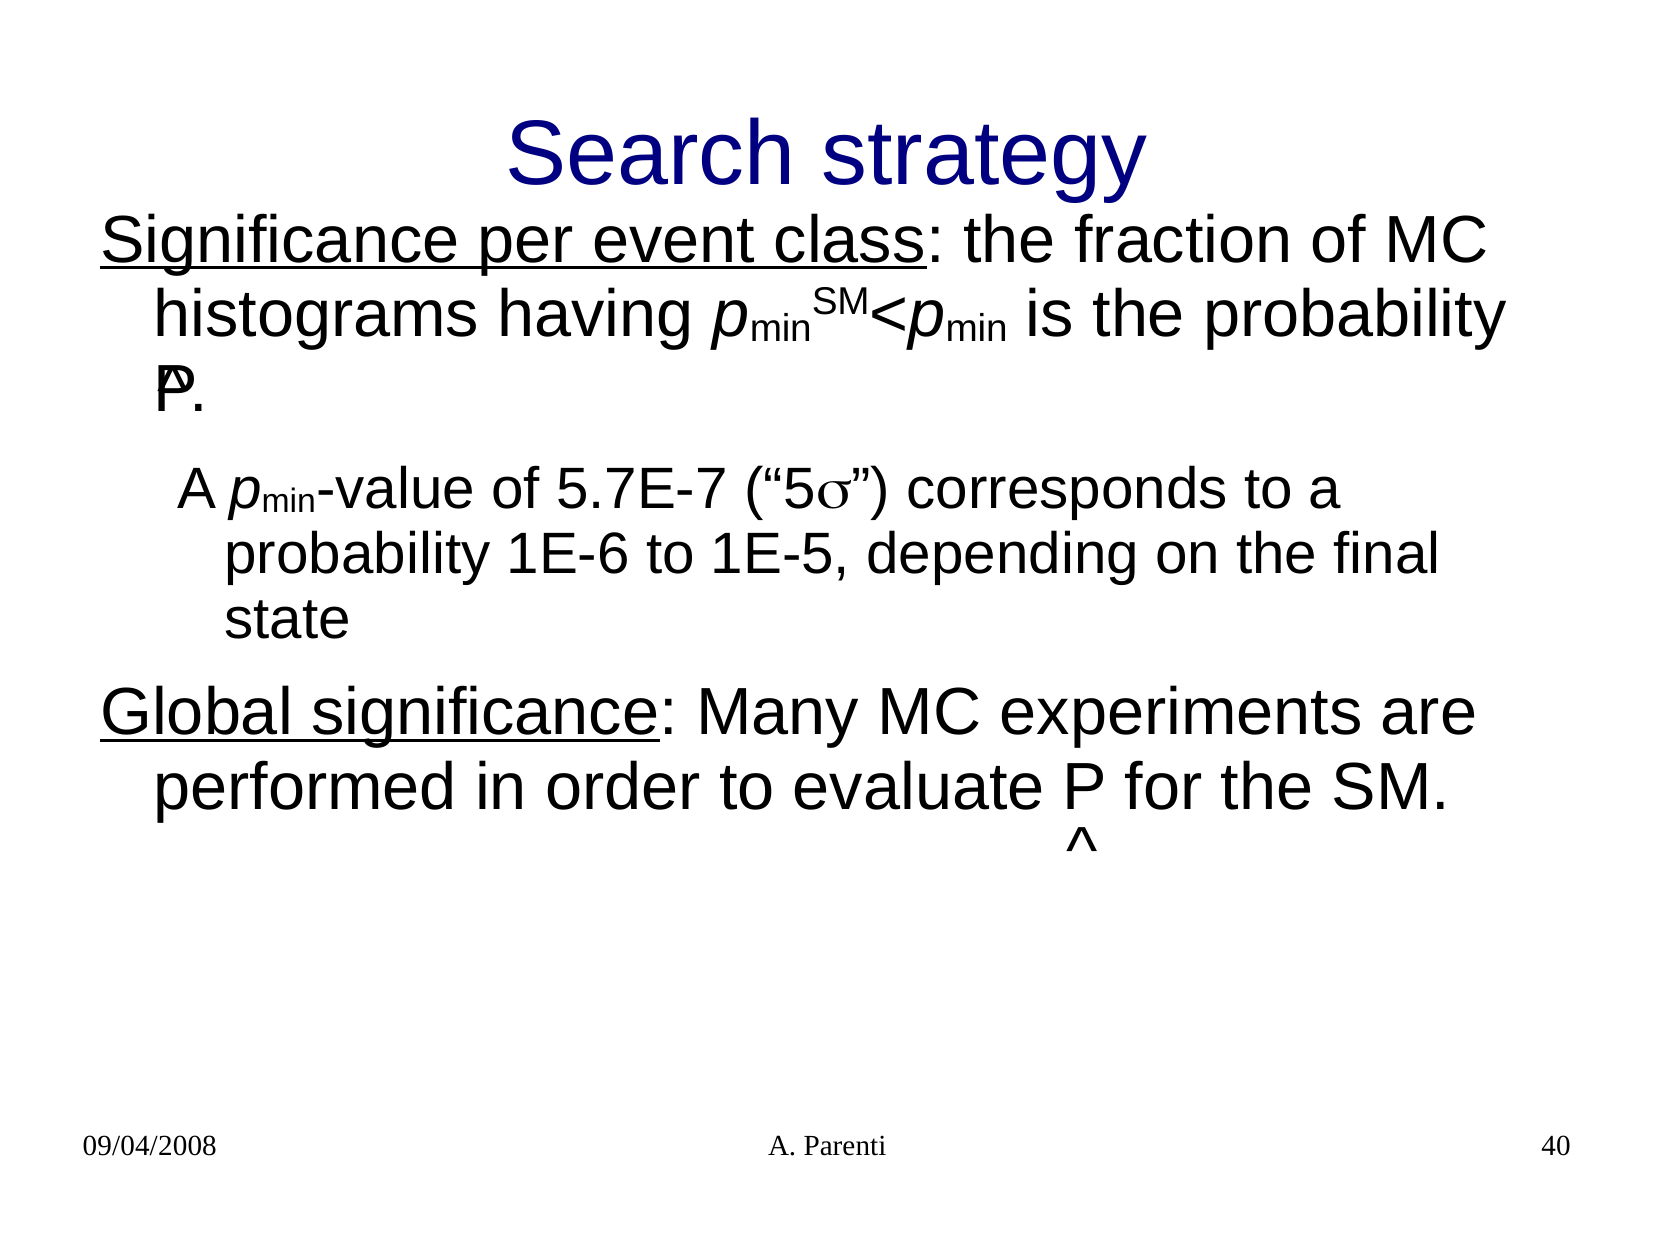

# Search strategy
Significance per event class: the fraction of MC histograms having pminSM<pmin is the probability P.
A pmin-value of 5.7E-7 (“5s”) corresponds to a probability 1E-6 to 1E-5, depending on the final state
Global significance: Many MC experiments are performed in order to evaluate P for the SM.
^
^
09/04/2008
A. Parenti
40